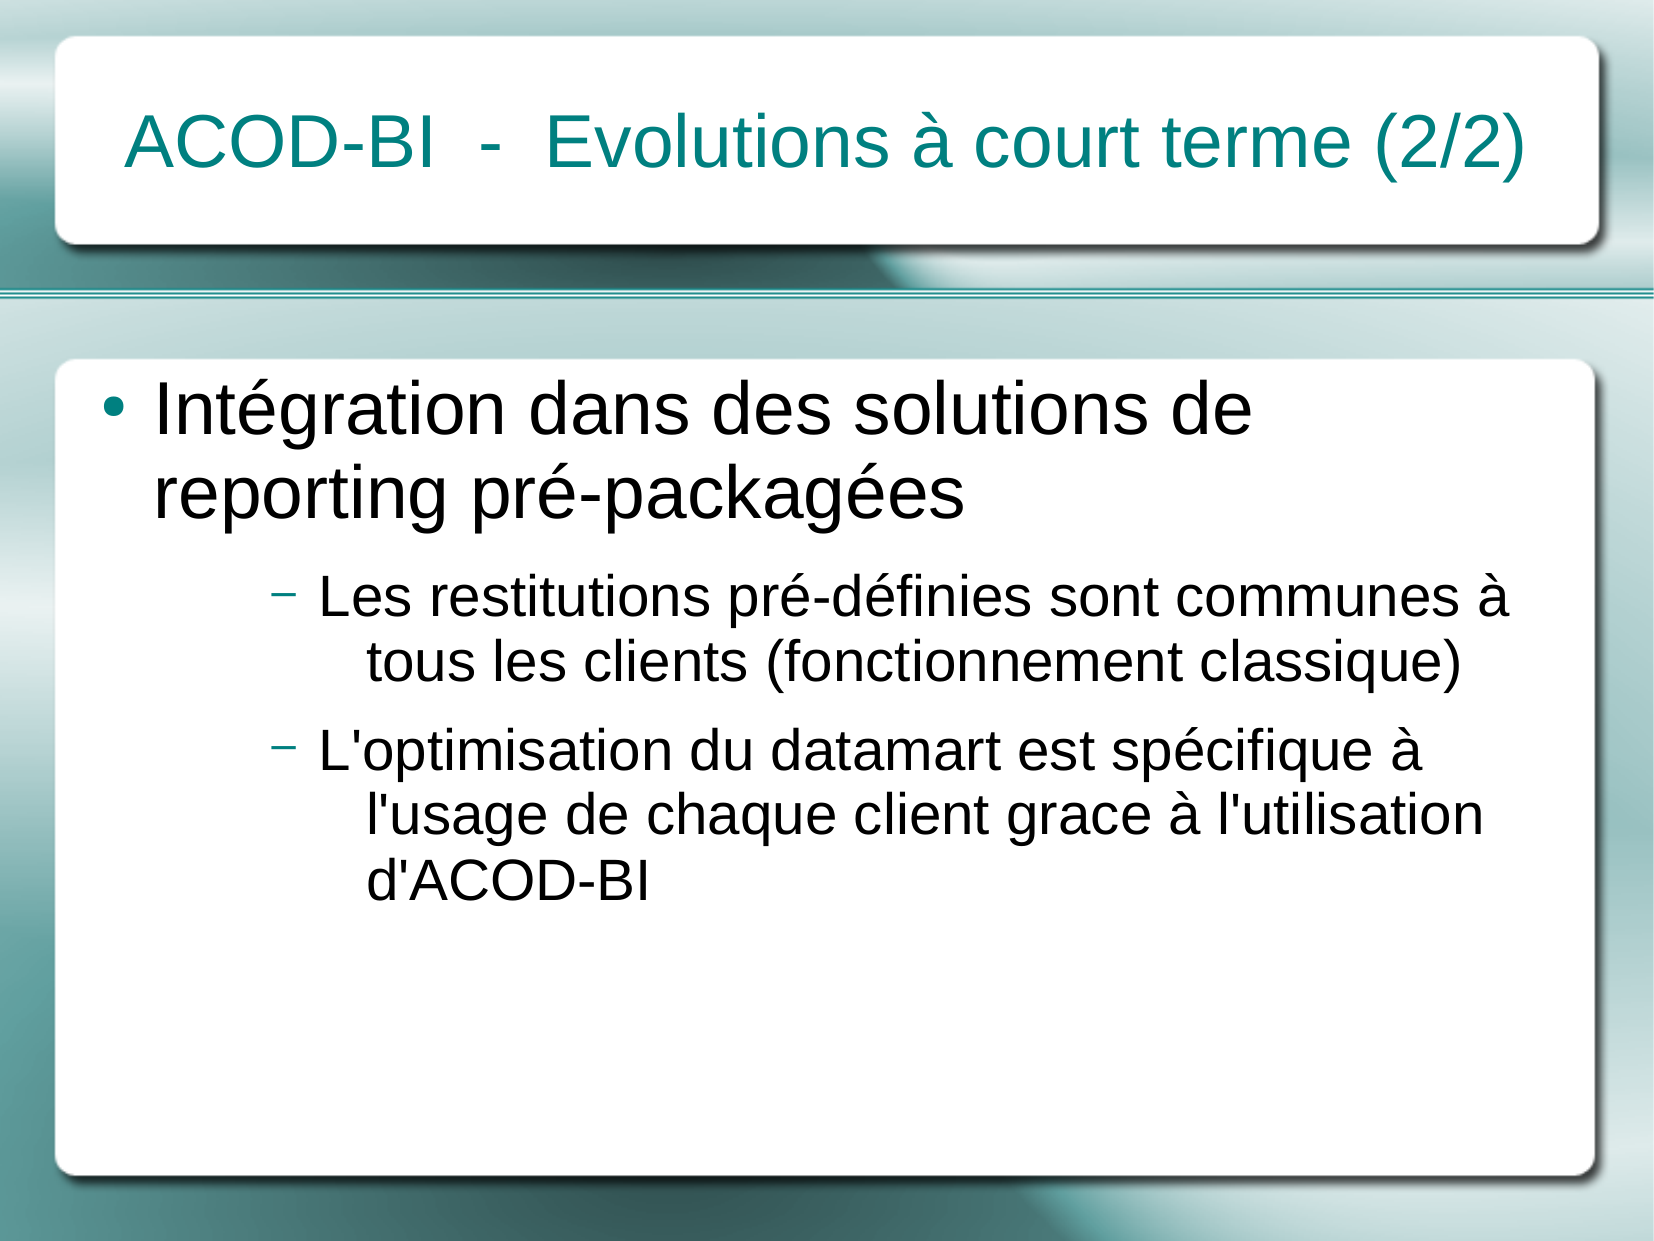

# ACOD-BI - Evolutions à court terme (2/2)
Intégration dans des solutions de reporting pré-packagées
Les restitutions pré-définies sont communes à tous les clients (fonctionnement classique)
L'optimisation du datamart est spécifique à l'usage de chaque client grace à l'utilisation d'ACOD-BI